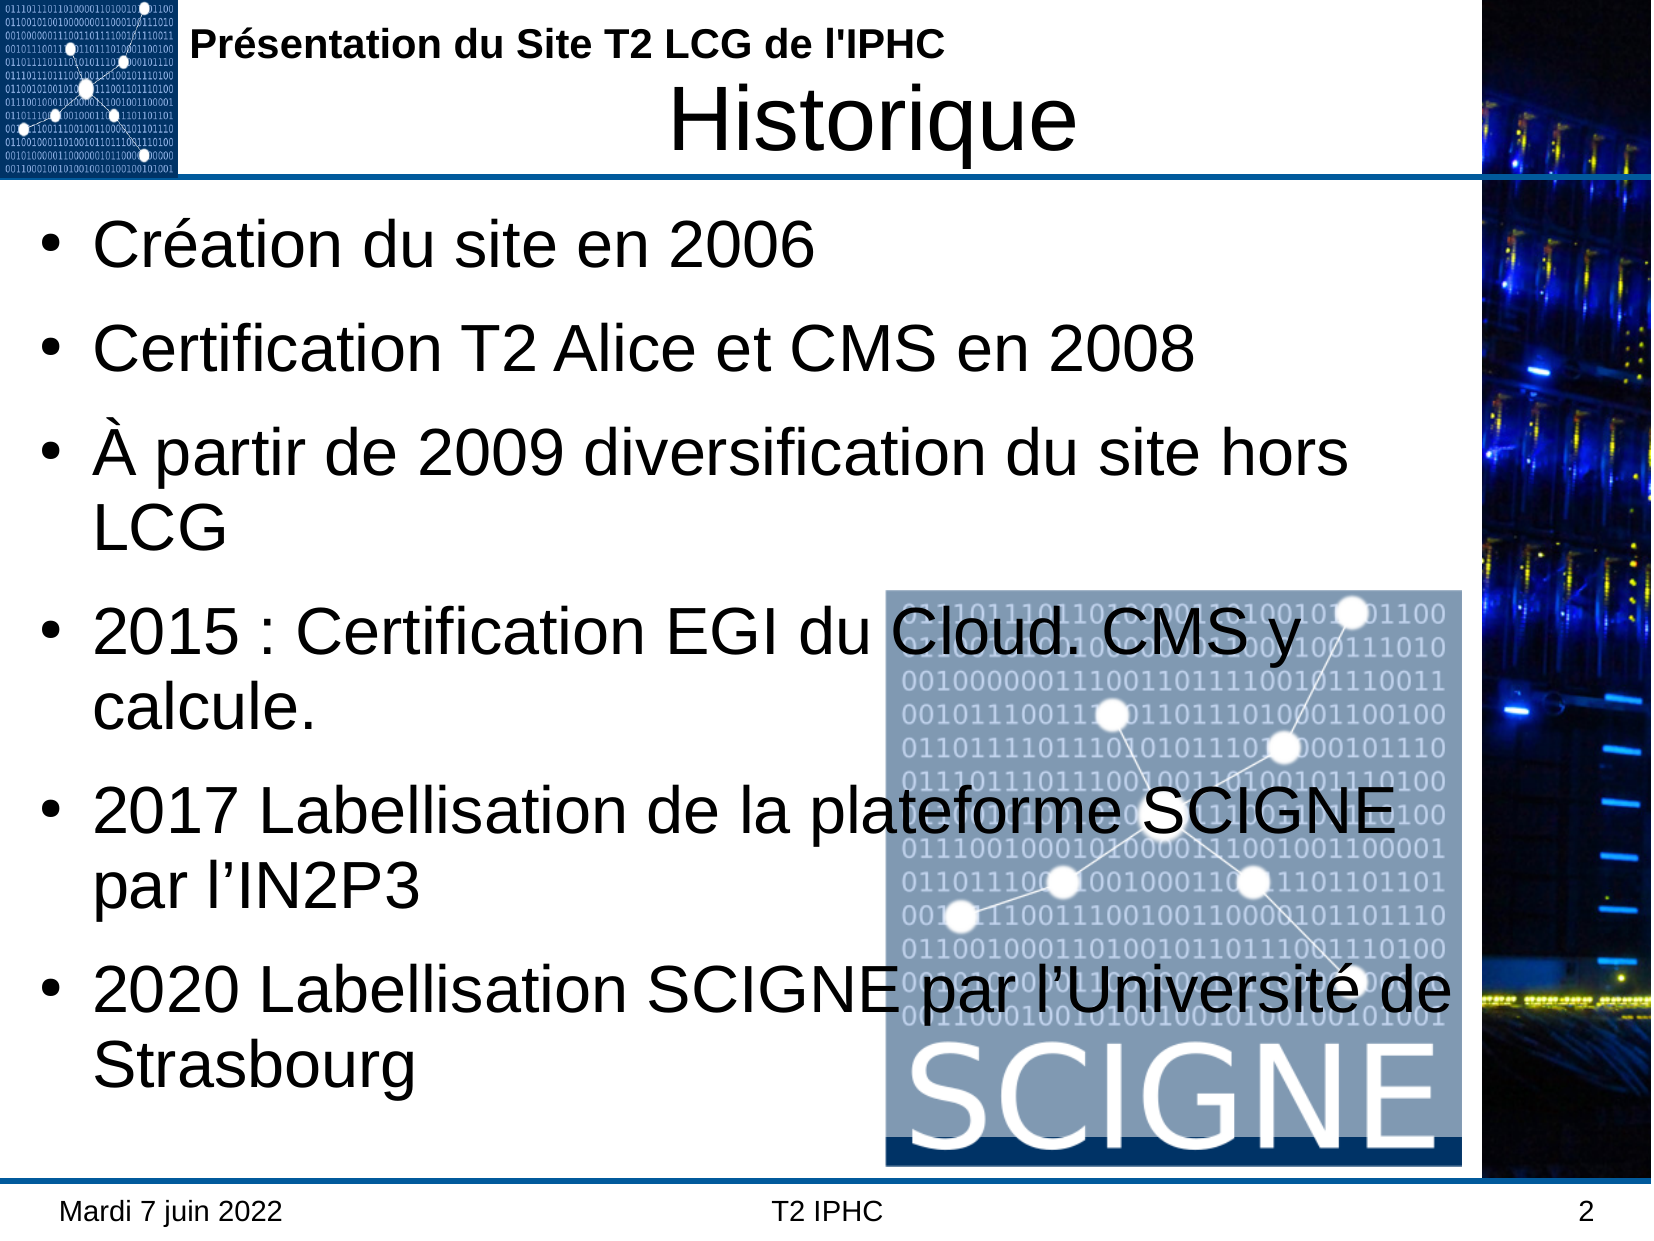

# Historique
Création du site en 2006
Certification T2 Alice et CMS en 2008
À partir de 2009 diversification du site hors LCG
2015 : Certification EGI du Cloud. CMS y calcule.
2017 Labellisation de la plateforme SCIGNE par l’IN2P3
2020 Labellisation SCIGNE par l’Université de Strasbourg
30 juin 2016
T2 IPHC
2